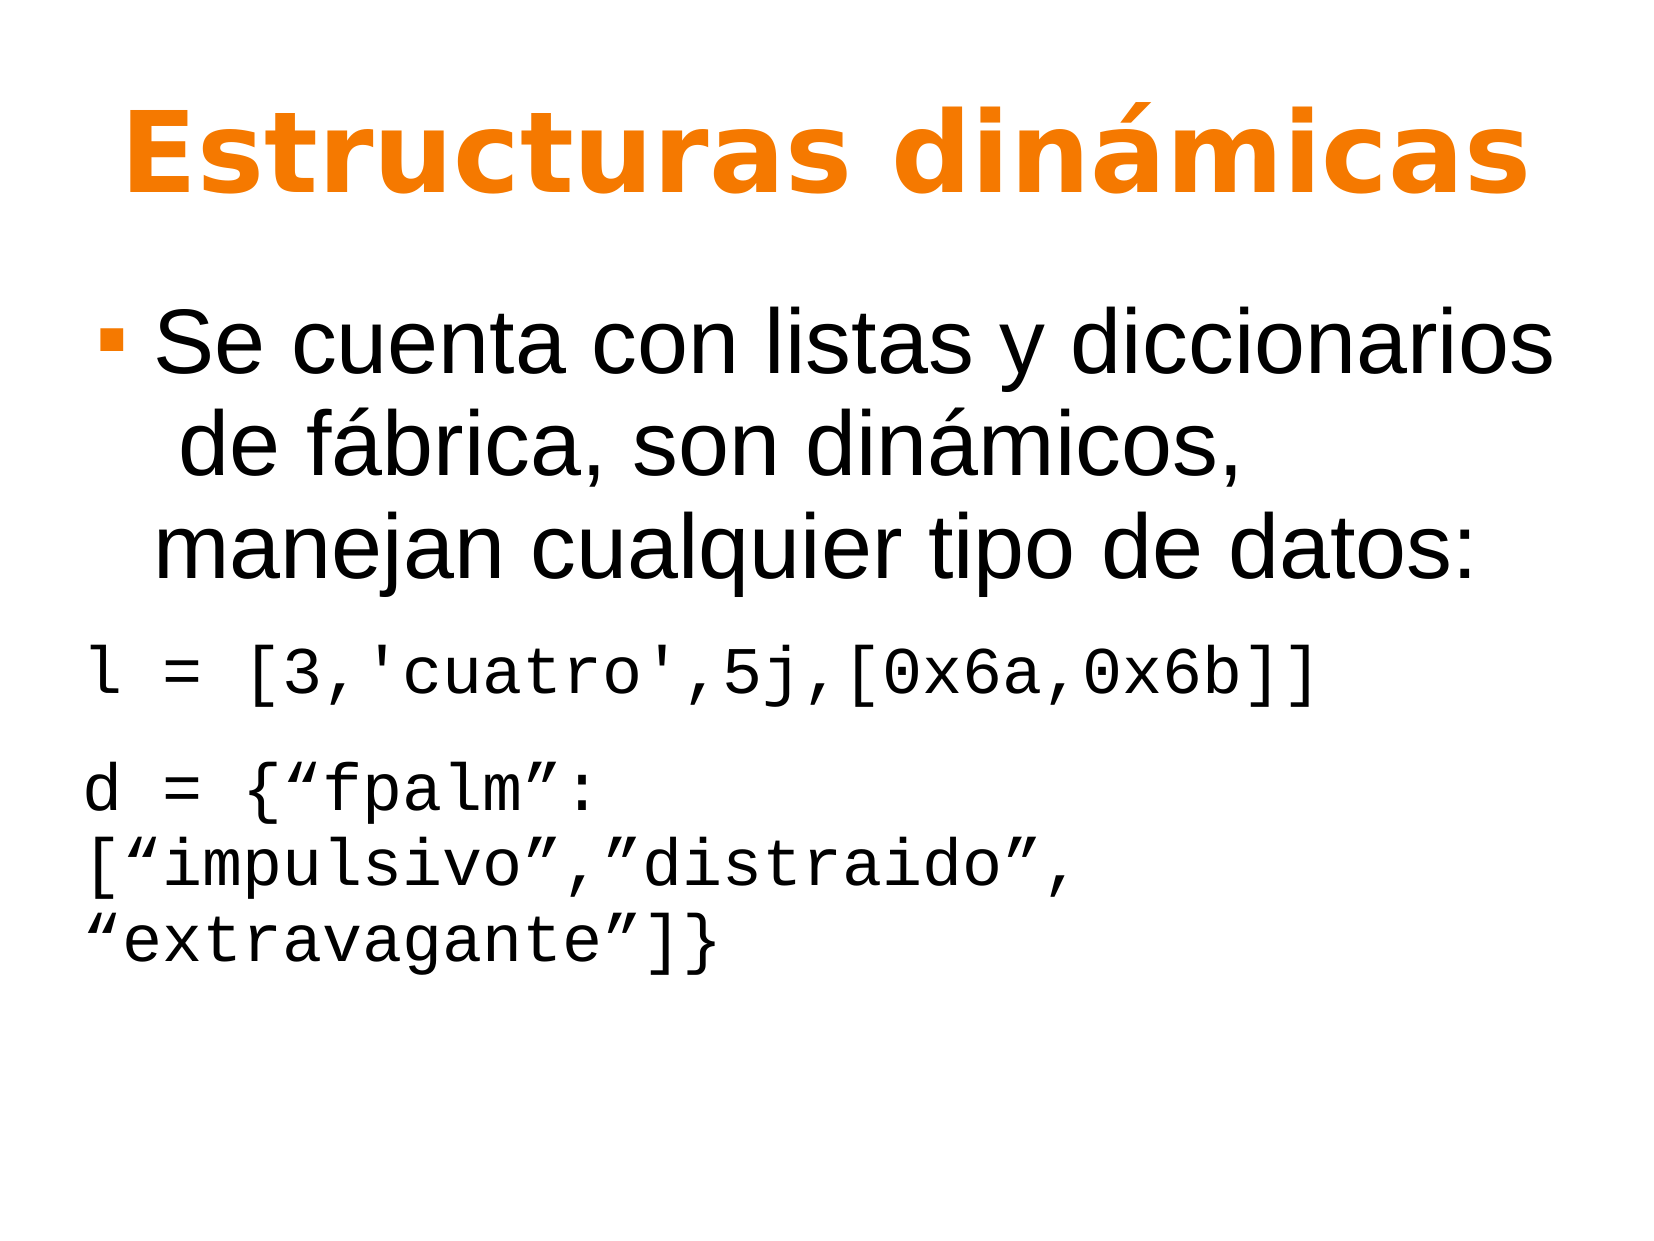

# Estructuras dinámicas
Se cuenta con listas y diccionarios de fábrica, son dinámicos, manejan cualquier tipo de datos:
l = [3,'cuatro',5j,[0x6a,0x6b]]
d = {“fpalm”:[“impulsivo”,”distraido”, “extravagante”]}